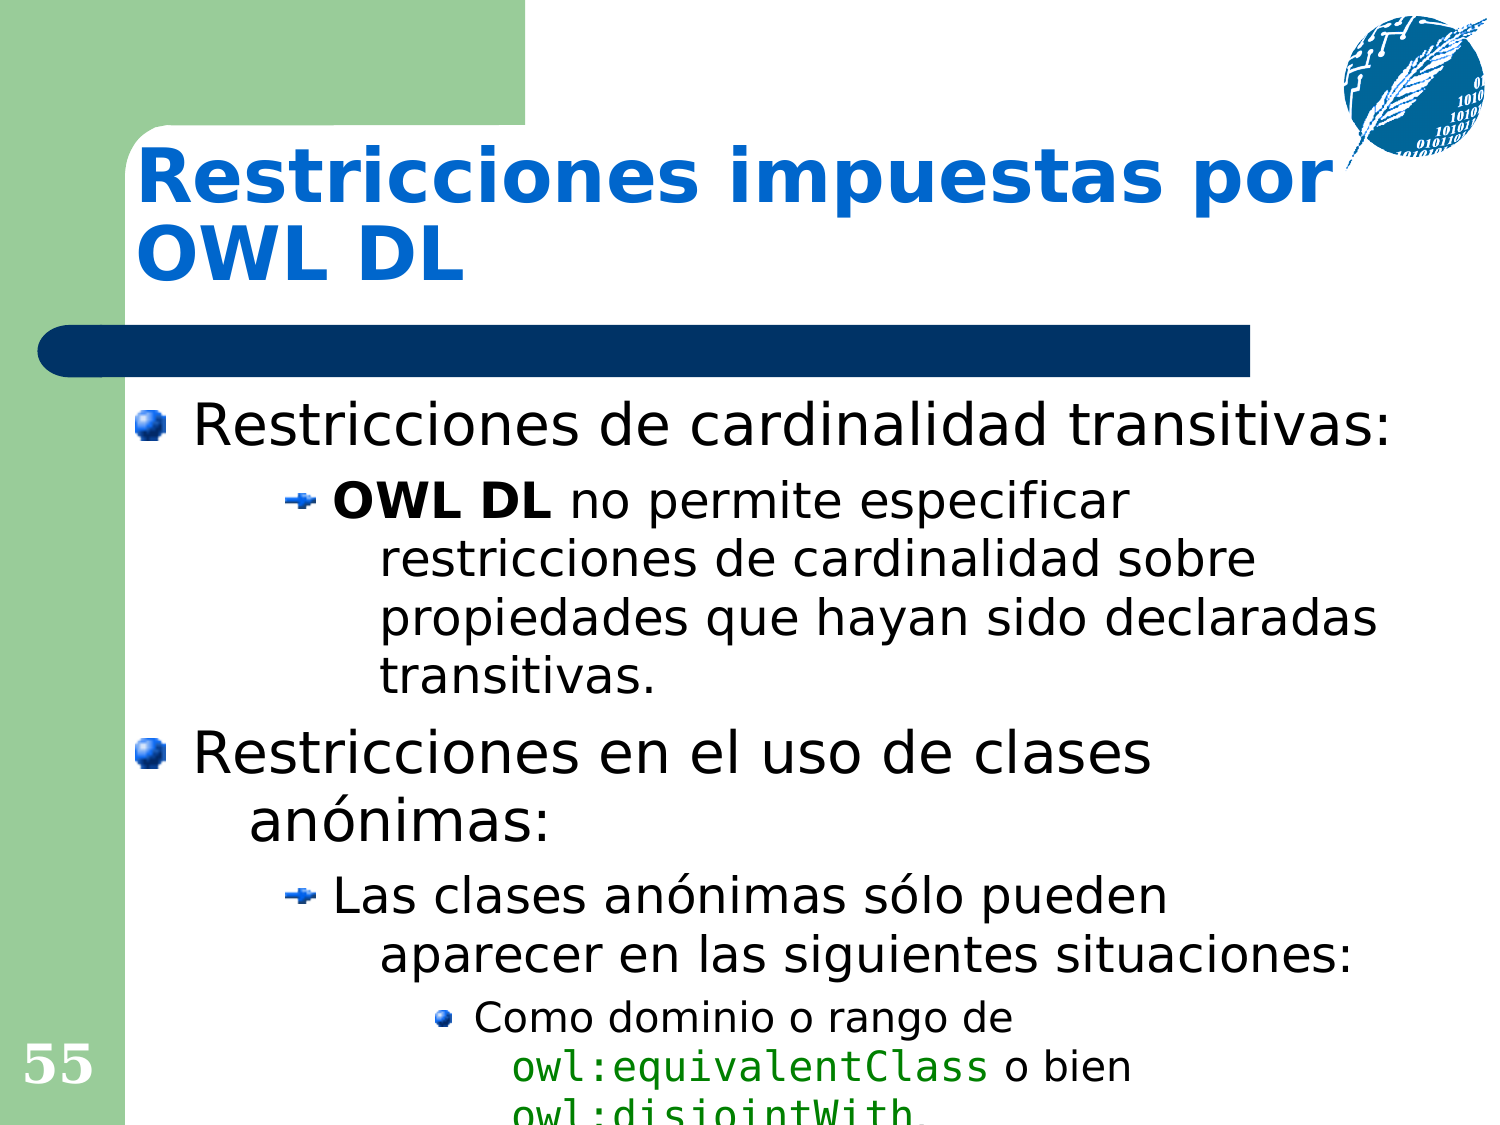

# Restricciones impuestas por OWL DL
Restricciones de cardinalidad transitivas:
OWL DL no permite especificar restricciones de cardinalidad sobre propiedades que hayan sido declaradas transitivas.
Restricciones en el uso de clases anónimas:
Las clases anónimas sólo pueden aparecer en las siguientes situaciones:
Como dominio o rango de owl:equivalentClass o bien owl:disjointWith.
Como rango de rdfs:subclassOf.
55